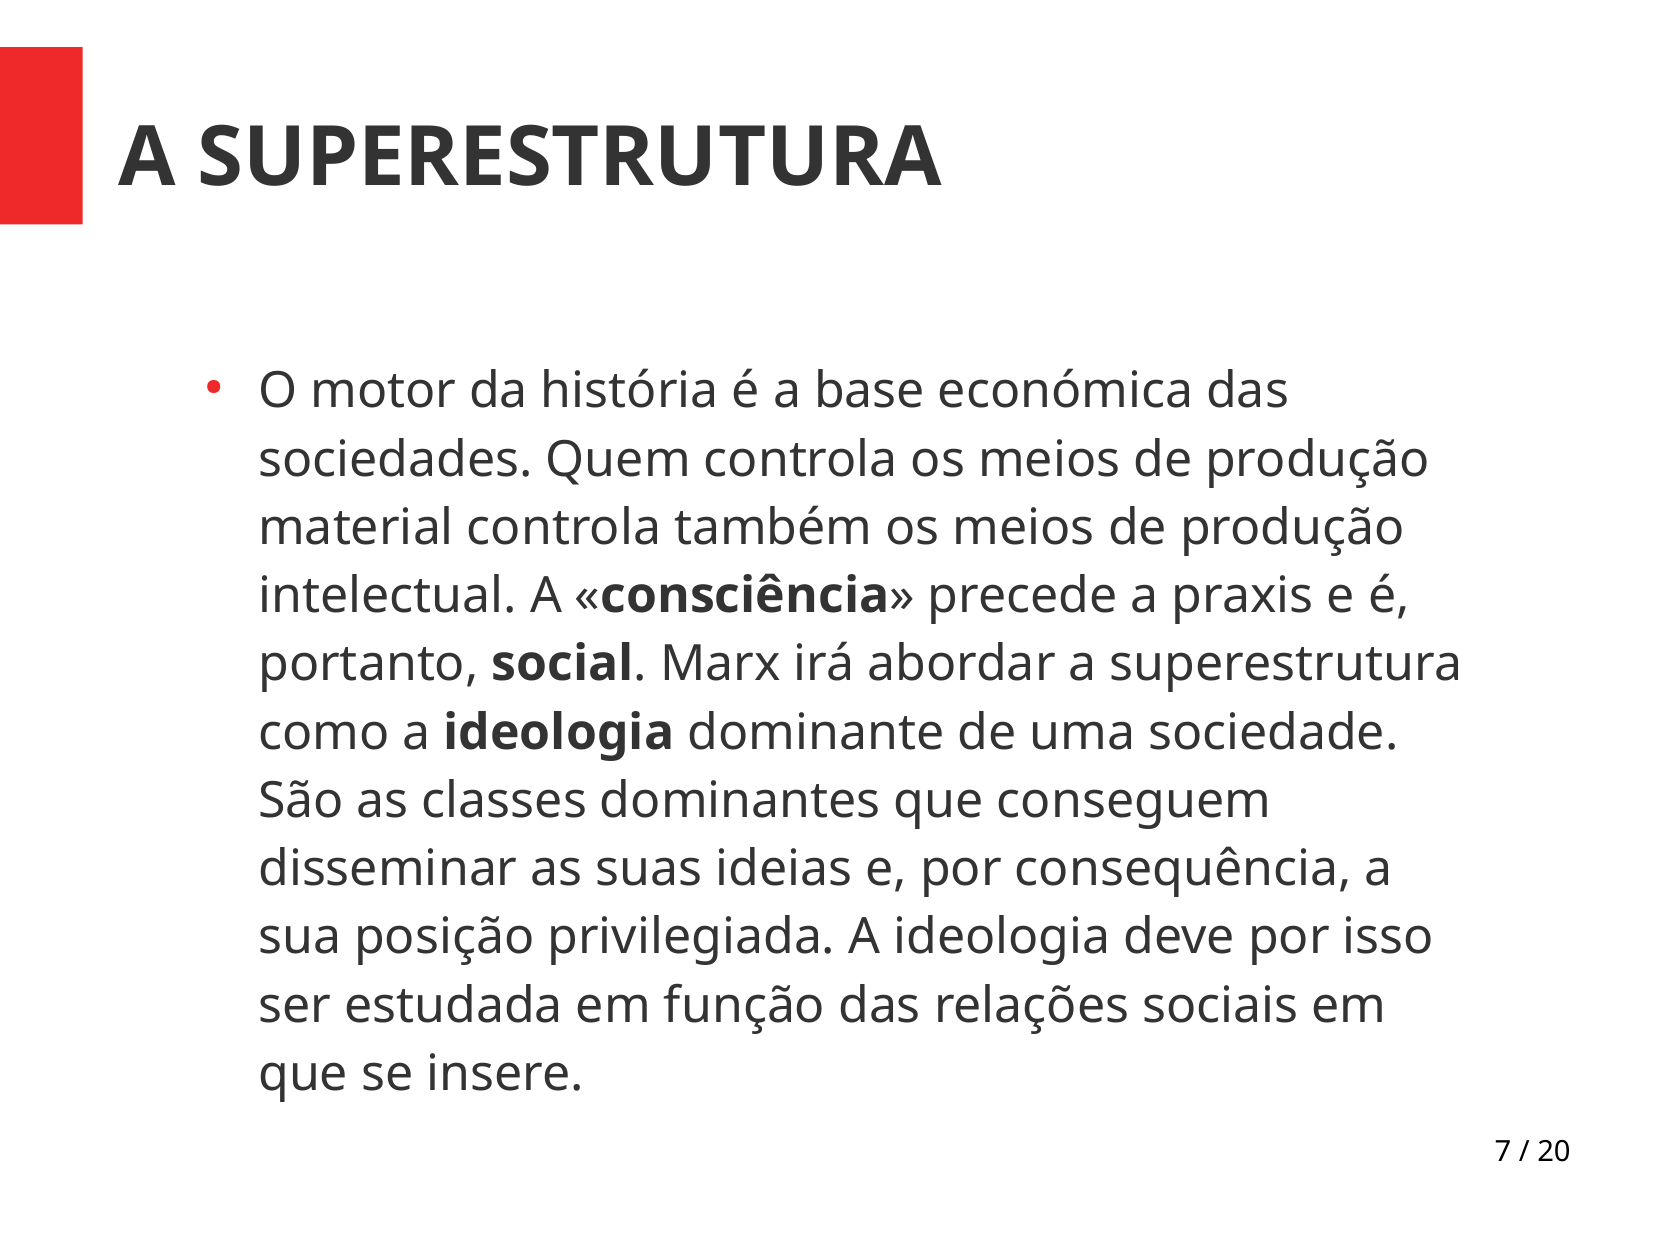

# A SUPERESTRUTURA
O motor da história é a base económica das sociedades. Quem controla os meios de produção material controla também os meios de produção intelectual. A «consciência» precede a praxis e é, portanto, social. Marx irá abordar a superestrutura como a ideologia dominante de uma sociedade. São as classes dominantes que conseguem disseminar as suas ideias e, por consequência, a sua posição privilegiada. A ideologia deve por isso ser estudada em função das relações sociais em que se insere.
7